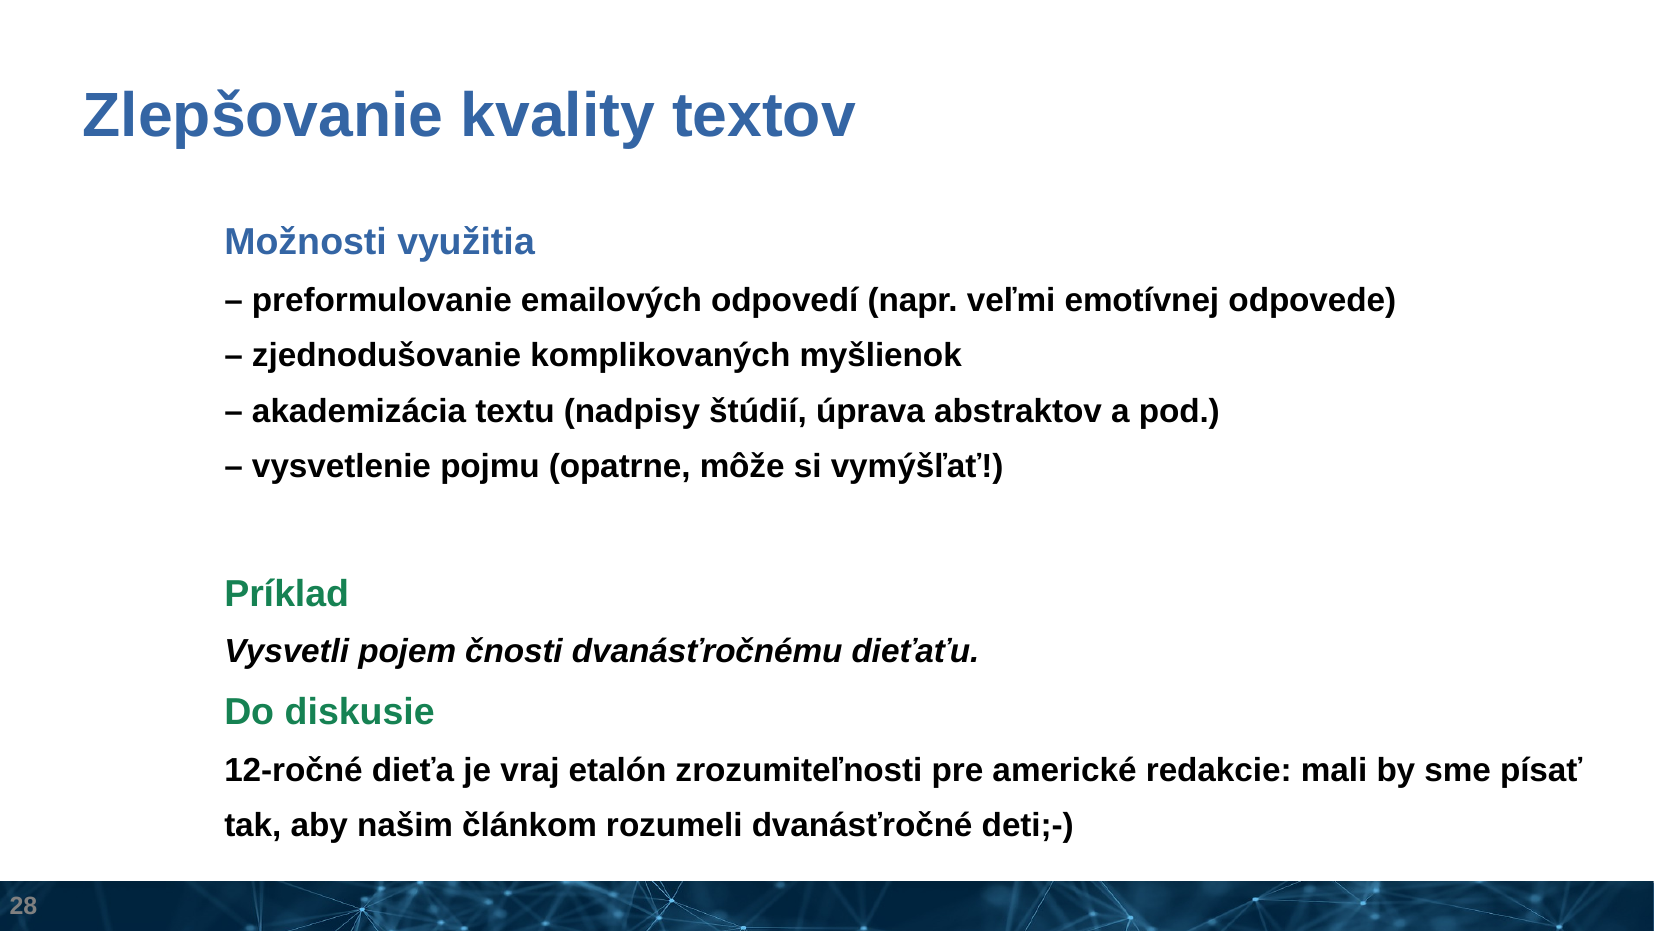

# Zlepšovanie kvality textov
Možnosti využitia
– preformulovanie emailových odpovedí (napr. veľmi emotívnej odpovede)
– zjednodušovanie komplikovaných myšlienok
– akademizácia textu (nadpisy štúdií, úprava abstraktov a pod.)
– vysvetlenie pojmu (opatrne, môže si vymýšľať!)
Príklad
Vysvetli pojem čnosti dvanásťročnému dieťaťu.
Do diskusie
12-ročné dieťa je vraj etalón zrozumiteľnosti pre americké redakcie: mali by sme písať tak, aby našim článkom rozumeli dvanásťročné deti;-)